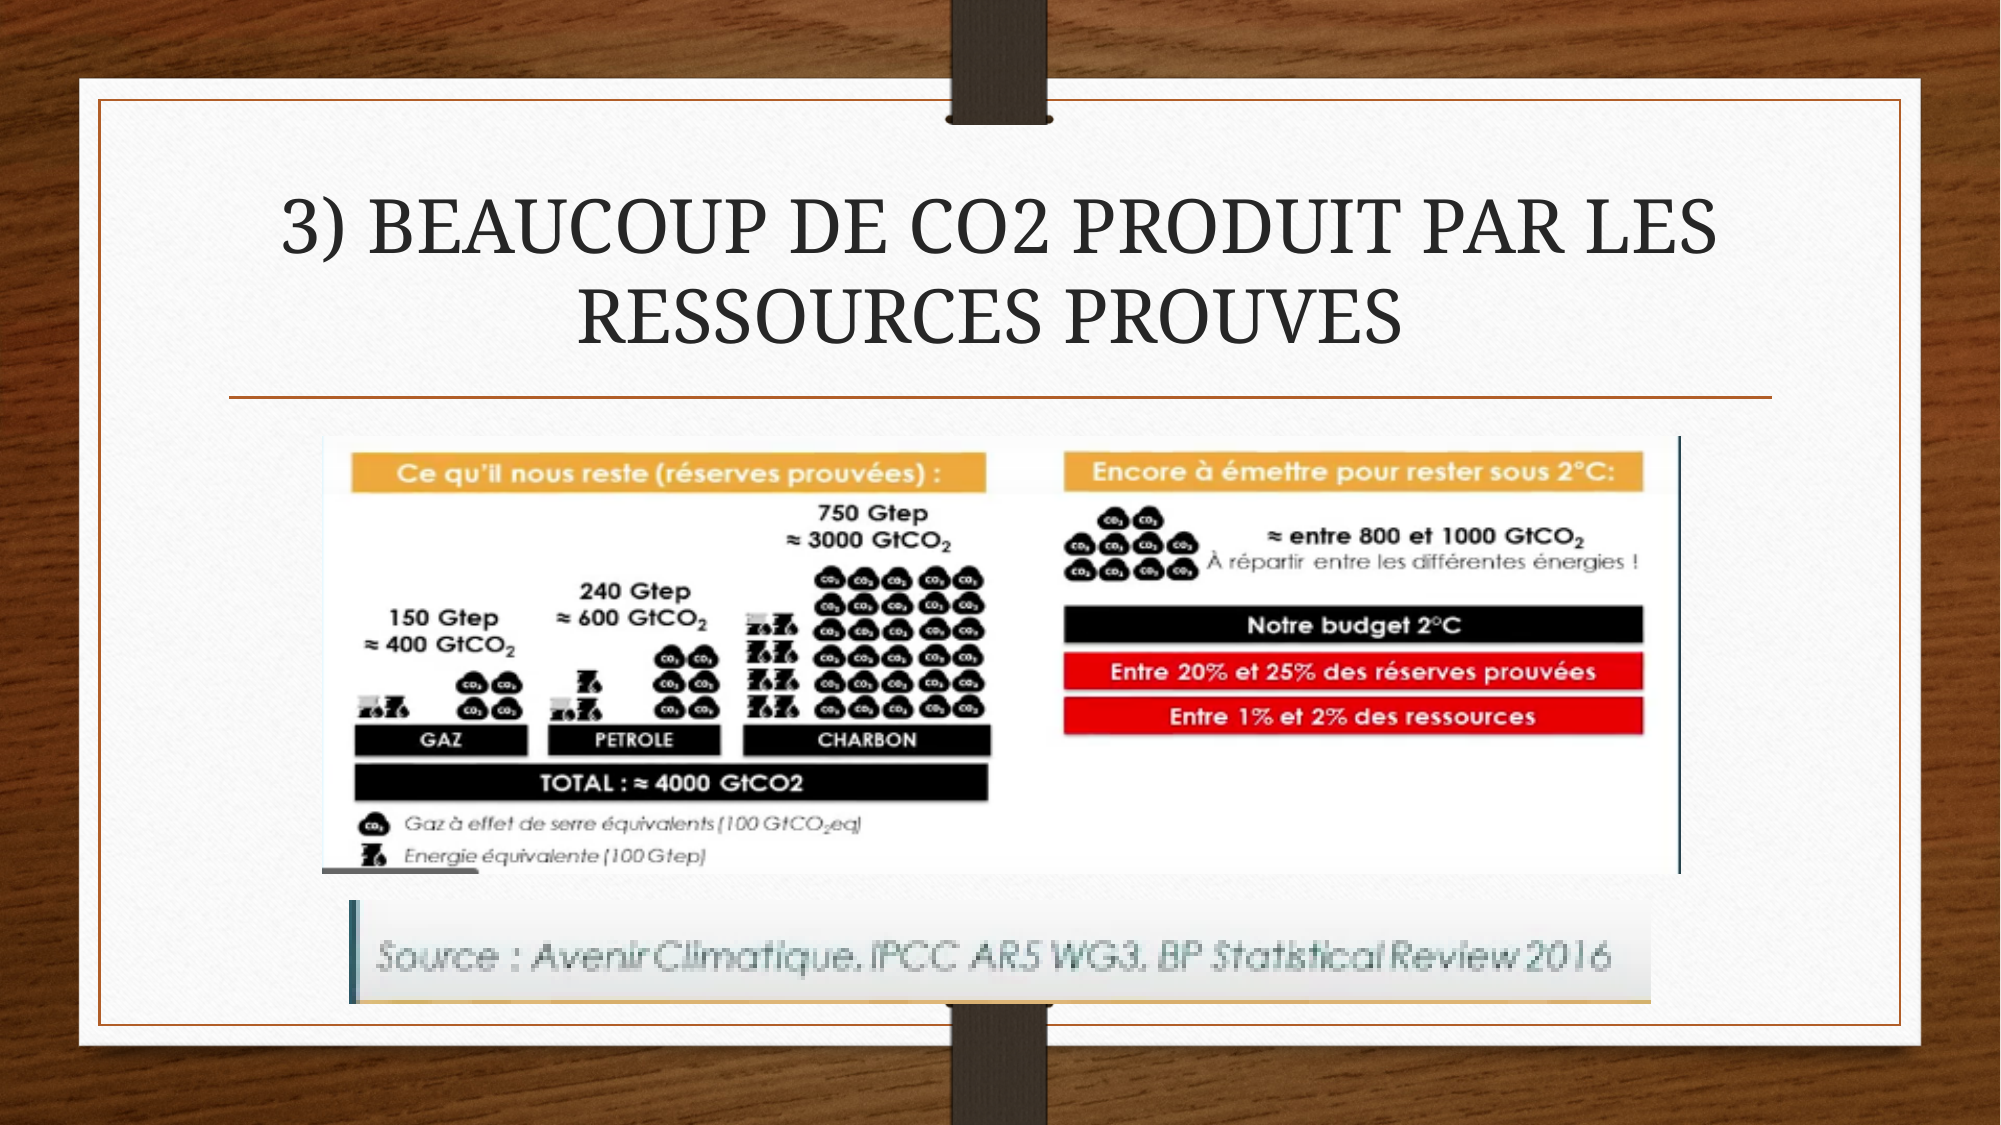

# 3) BEAUCOUP DE CO2 PRODUIT PAR LES RESSOURCES PROUVES